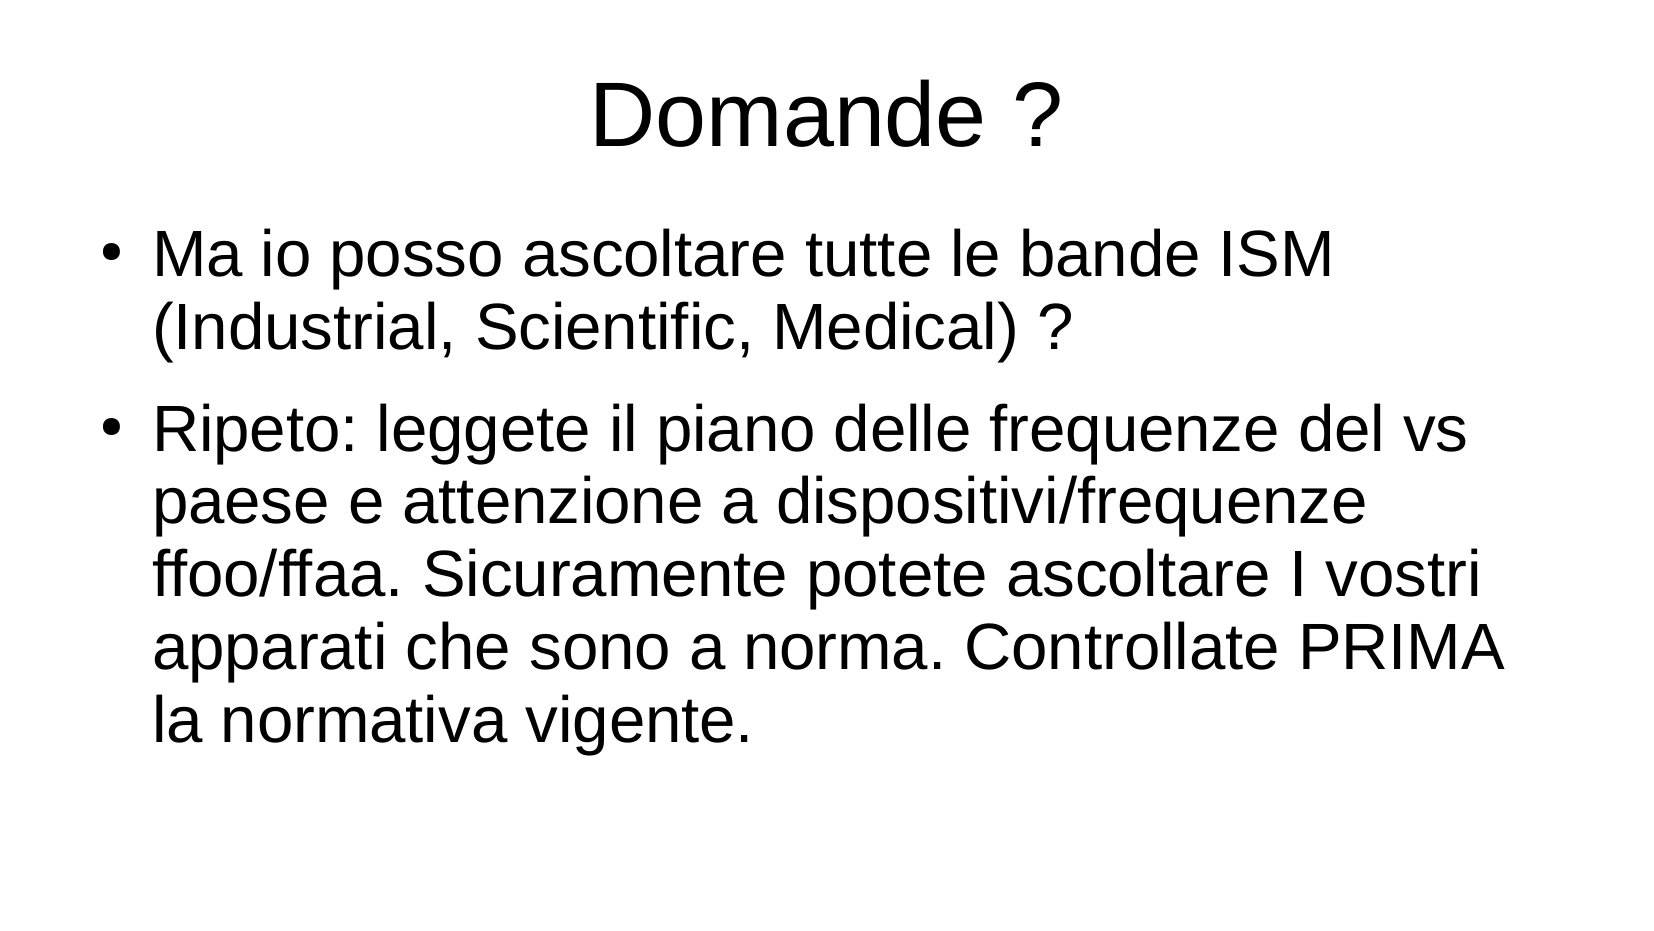

# Domande ?
Ma io posso ascoltare tutte le bande ISM (Industrial, Scientific, Medical) ?
Ripeto: leggete il piano delle frequenze del vs paese e attenzione a dispositivi/frequenze ffoo/ffaa. Sicuramente potete ascoltare I vostri apparati che sono a norma. Controllate PRIMA la normativa vigente.